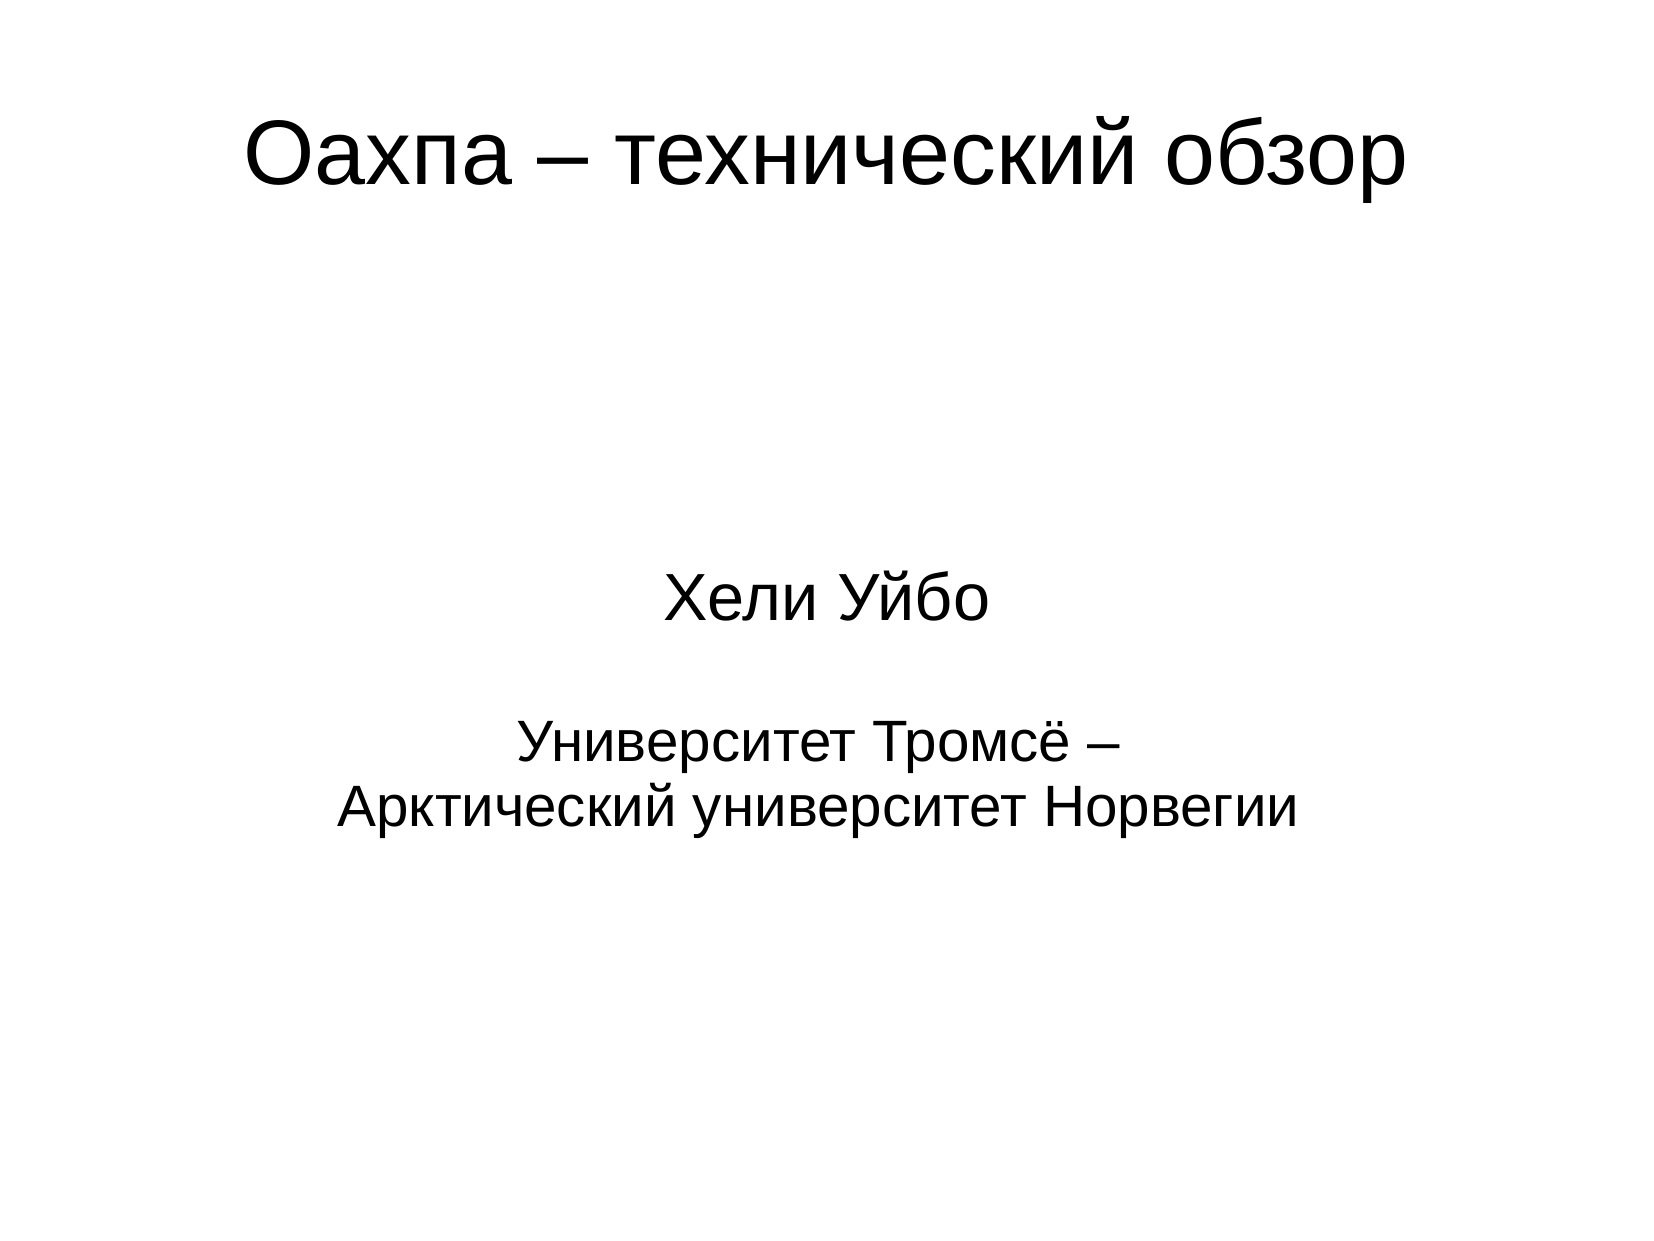

# Оахпа – технический обзор
Хели Уйбо
Университет Тромсё –
Арктический университет Норвегии